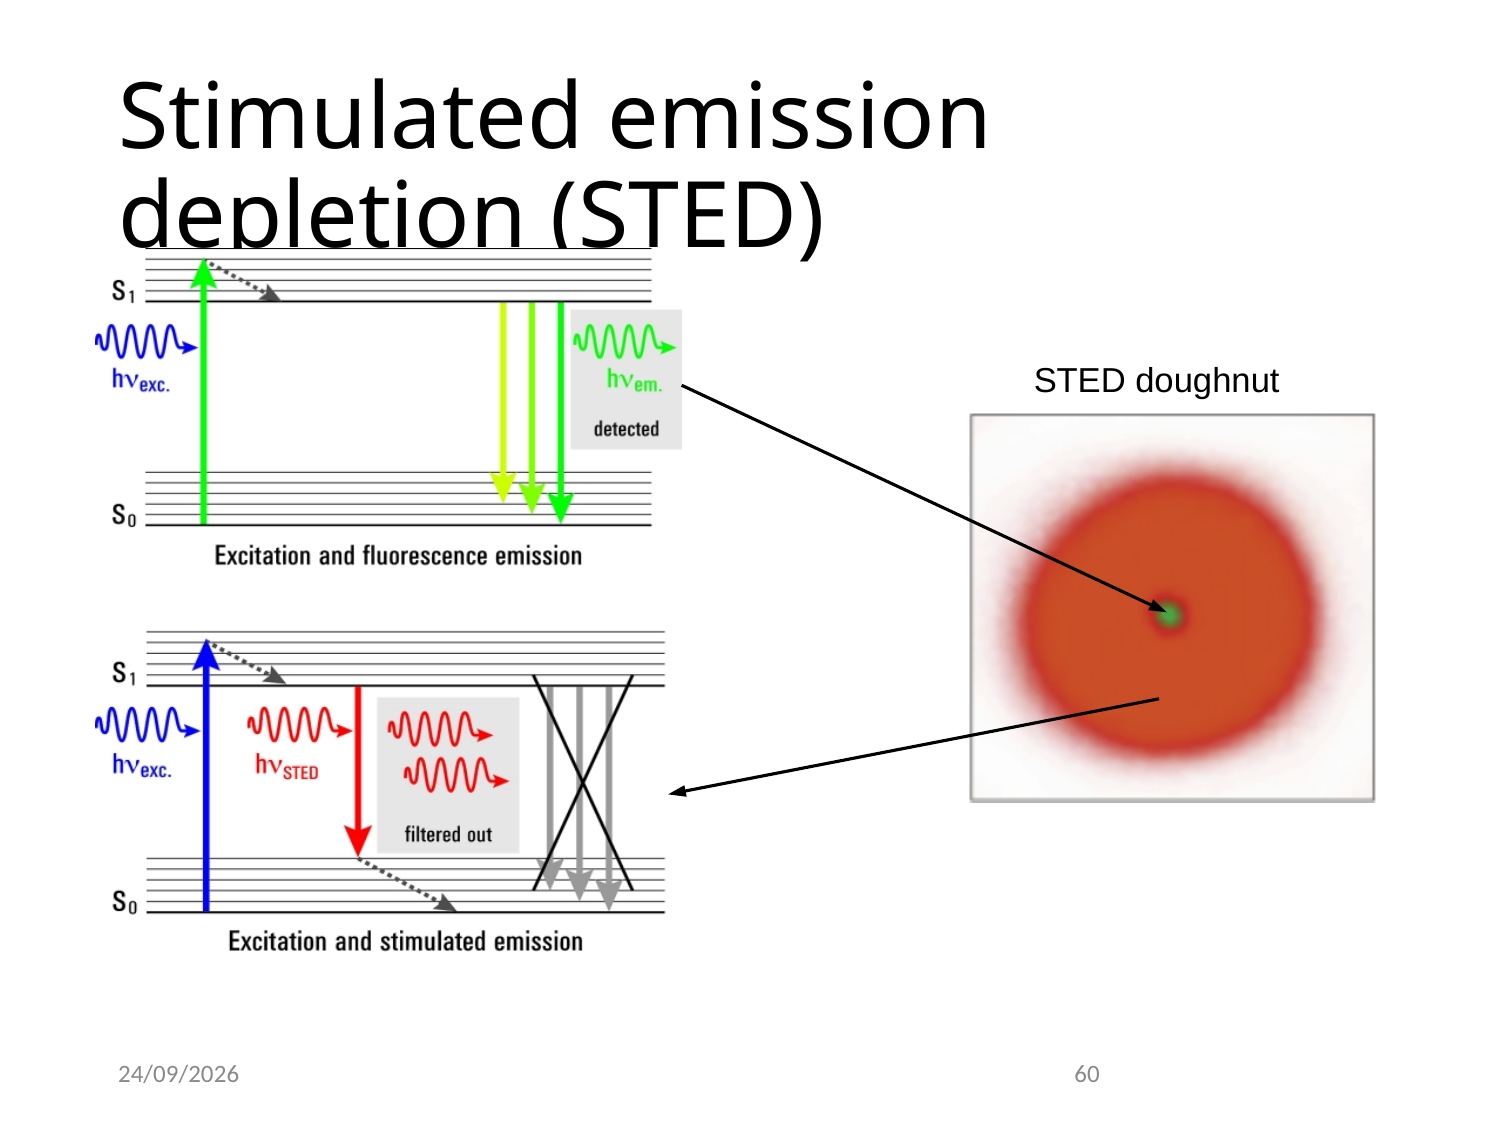

# Stimulated emission depletion (STED)
STED doughnut
60